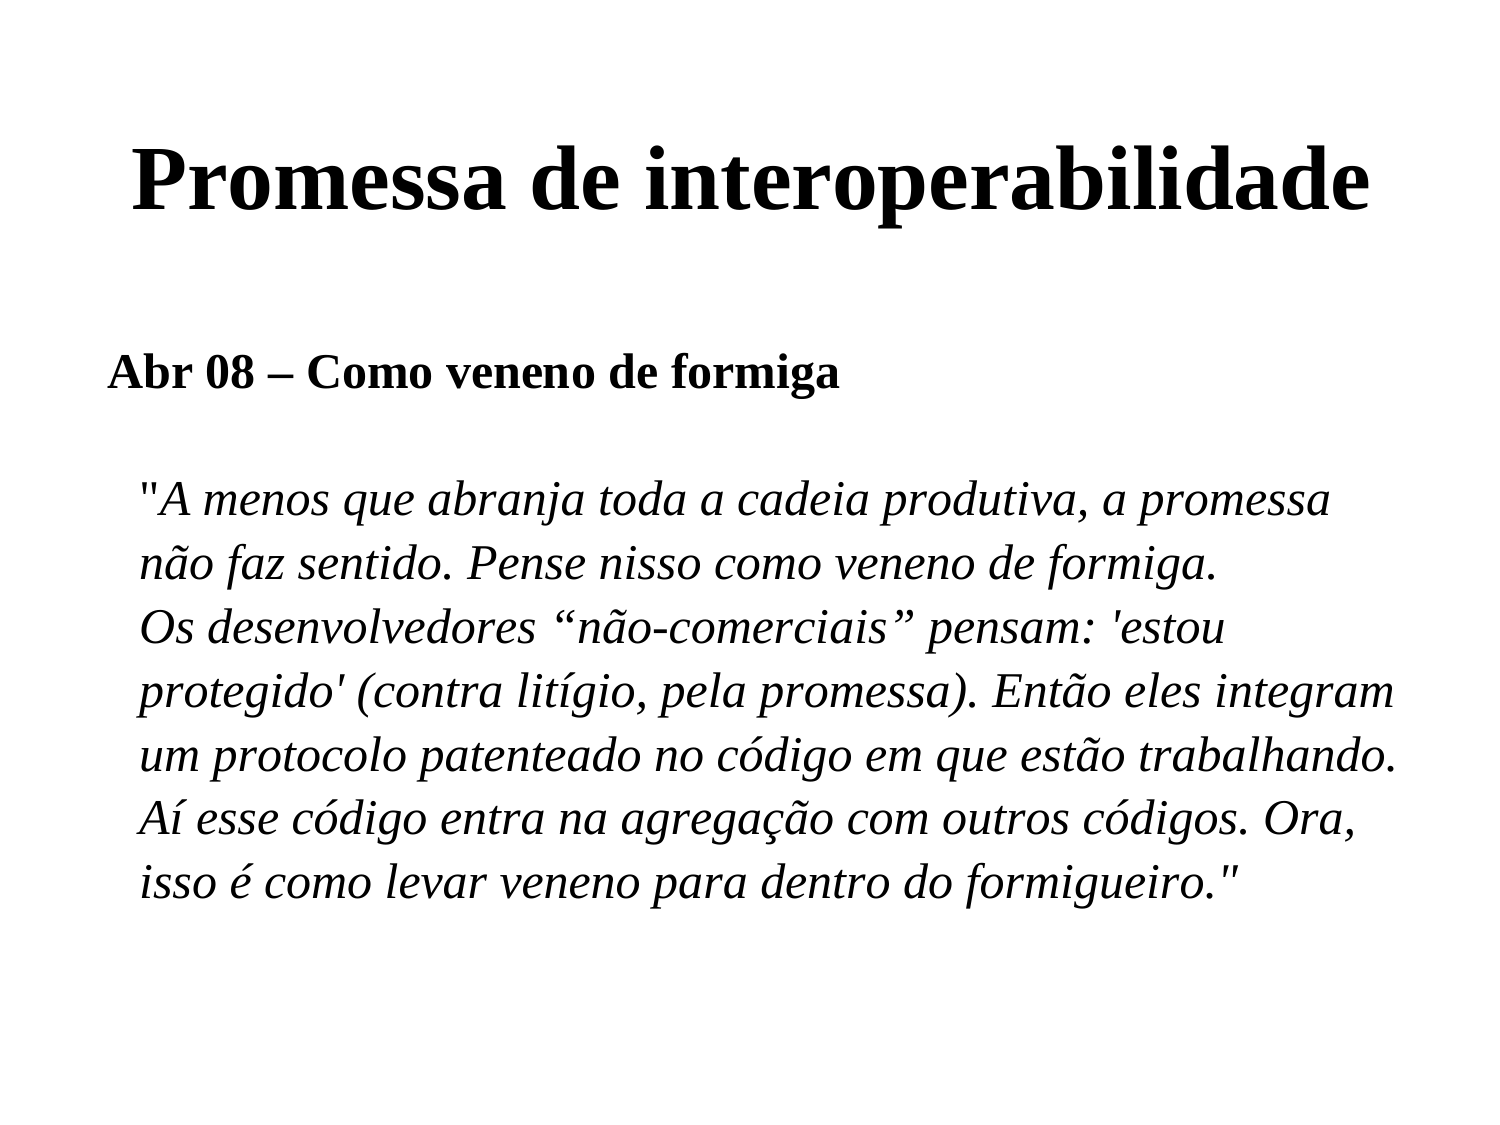

# Promessa de interoperabilidade
 Abr 08 – Como veneno de formiga
"A menos que abranja toda a cadeia produtiva, a promessa não faz sentido. Pense nisso como veneno de formiga.
Os desenvolvedores “não-comerciais” pensam: 'estou protegido' (contra litígio, pela promessa). Então eles integram um protocolo patenteado no código em que estão trabalhando. Aí esse código entra na agregação com outros códigos. Ora, isso é como levar veneno para dentro do formigueiro."